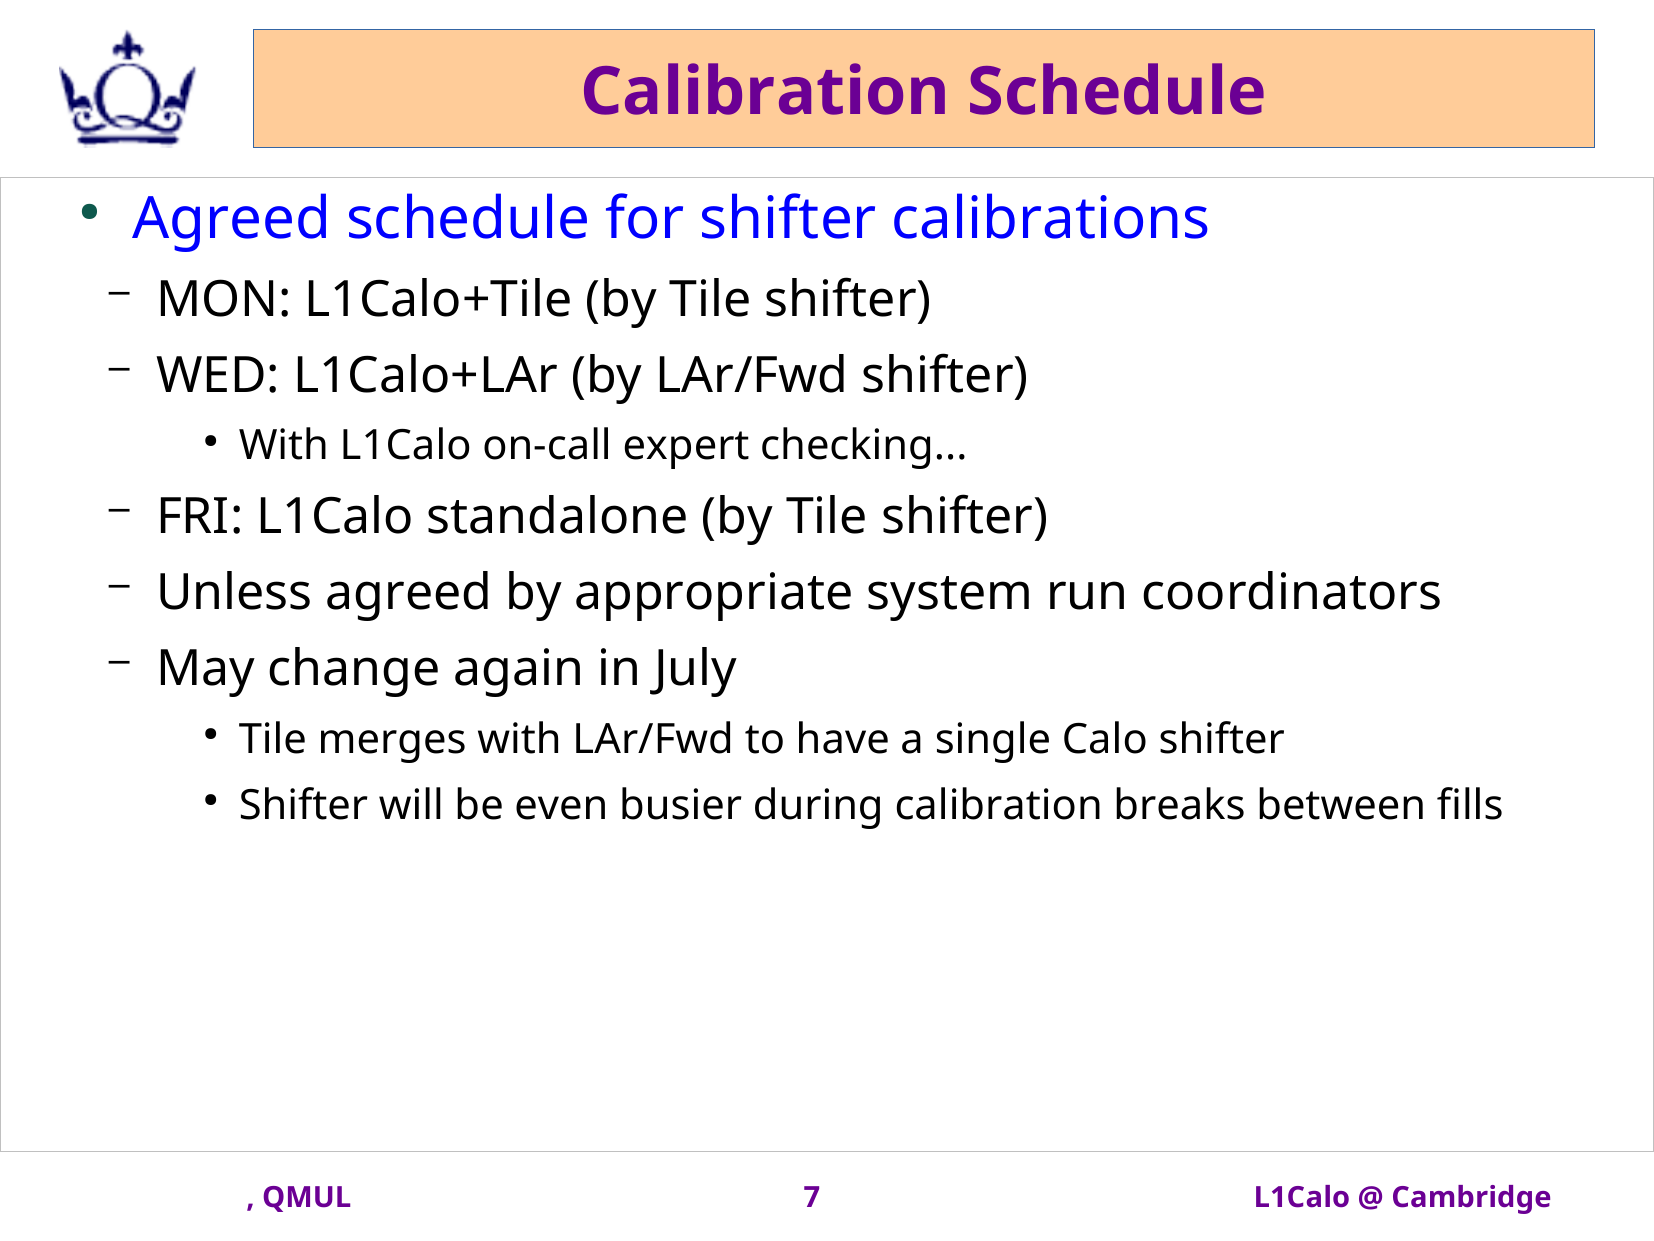

# Calibration Schedule
Agreed schedule for shifter calibrations
MON: L1Calo+Tile (by Tile shifter)
WED: L1Calo+LAr (by LAr/Fwd shifter)
With L1Calo on-call expert checking...
FRI: L1Calo standalone (by Tile shifter)
Unless agreed by appropriate system run coordinators
May change again in July
Tile merges with LAr/Fwd to have a single Calo shifter
Shifter will be even busier during calibration breaks between fills